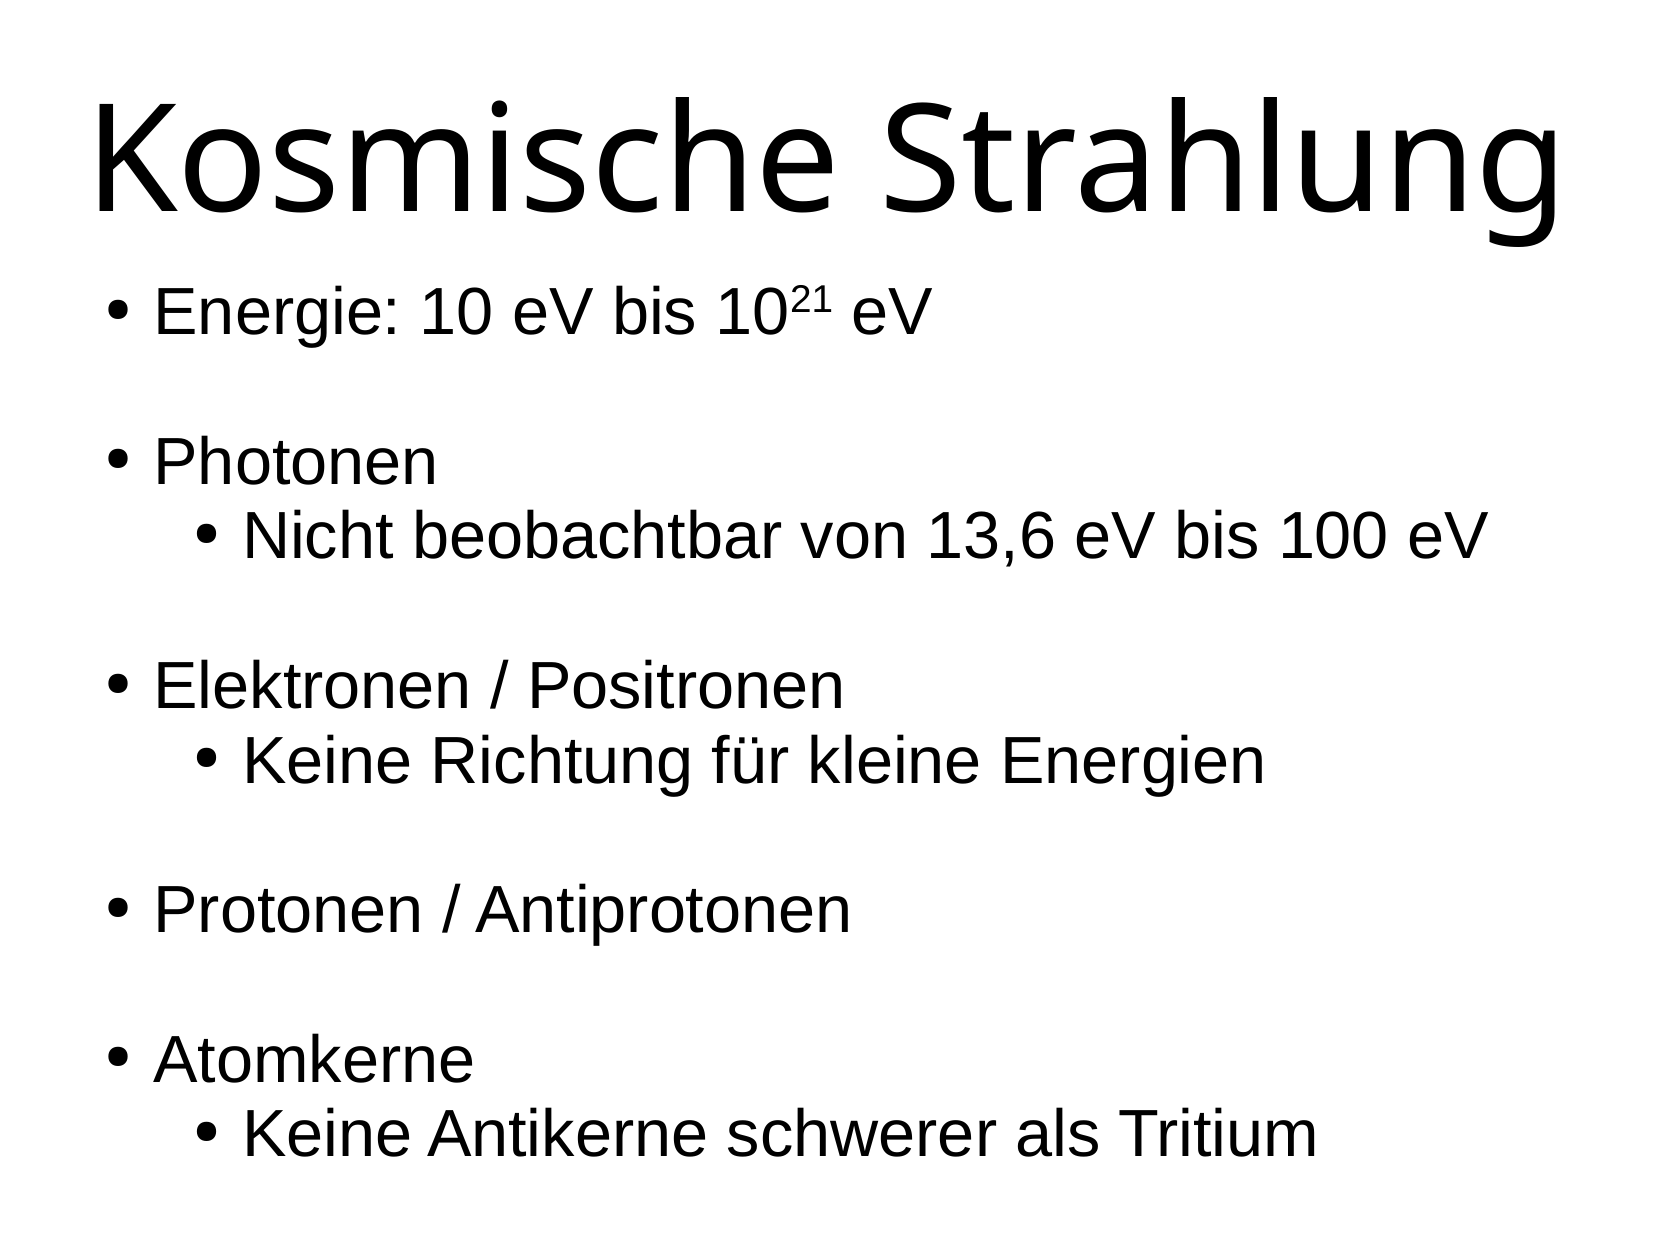

# Kosmische Strahlung
Energie: 10 eV bis 1021 eV
Photonen
Nicht beobachtbar von 13,6 eV bis 100 eV
Elektronen / Positronen
Keine Richtung für kleine Energien
Protonen / Antiprotonen
Atomkerne
Keine Antikerne schwerer als Tritium